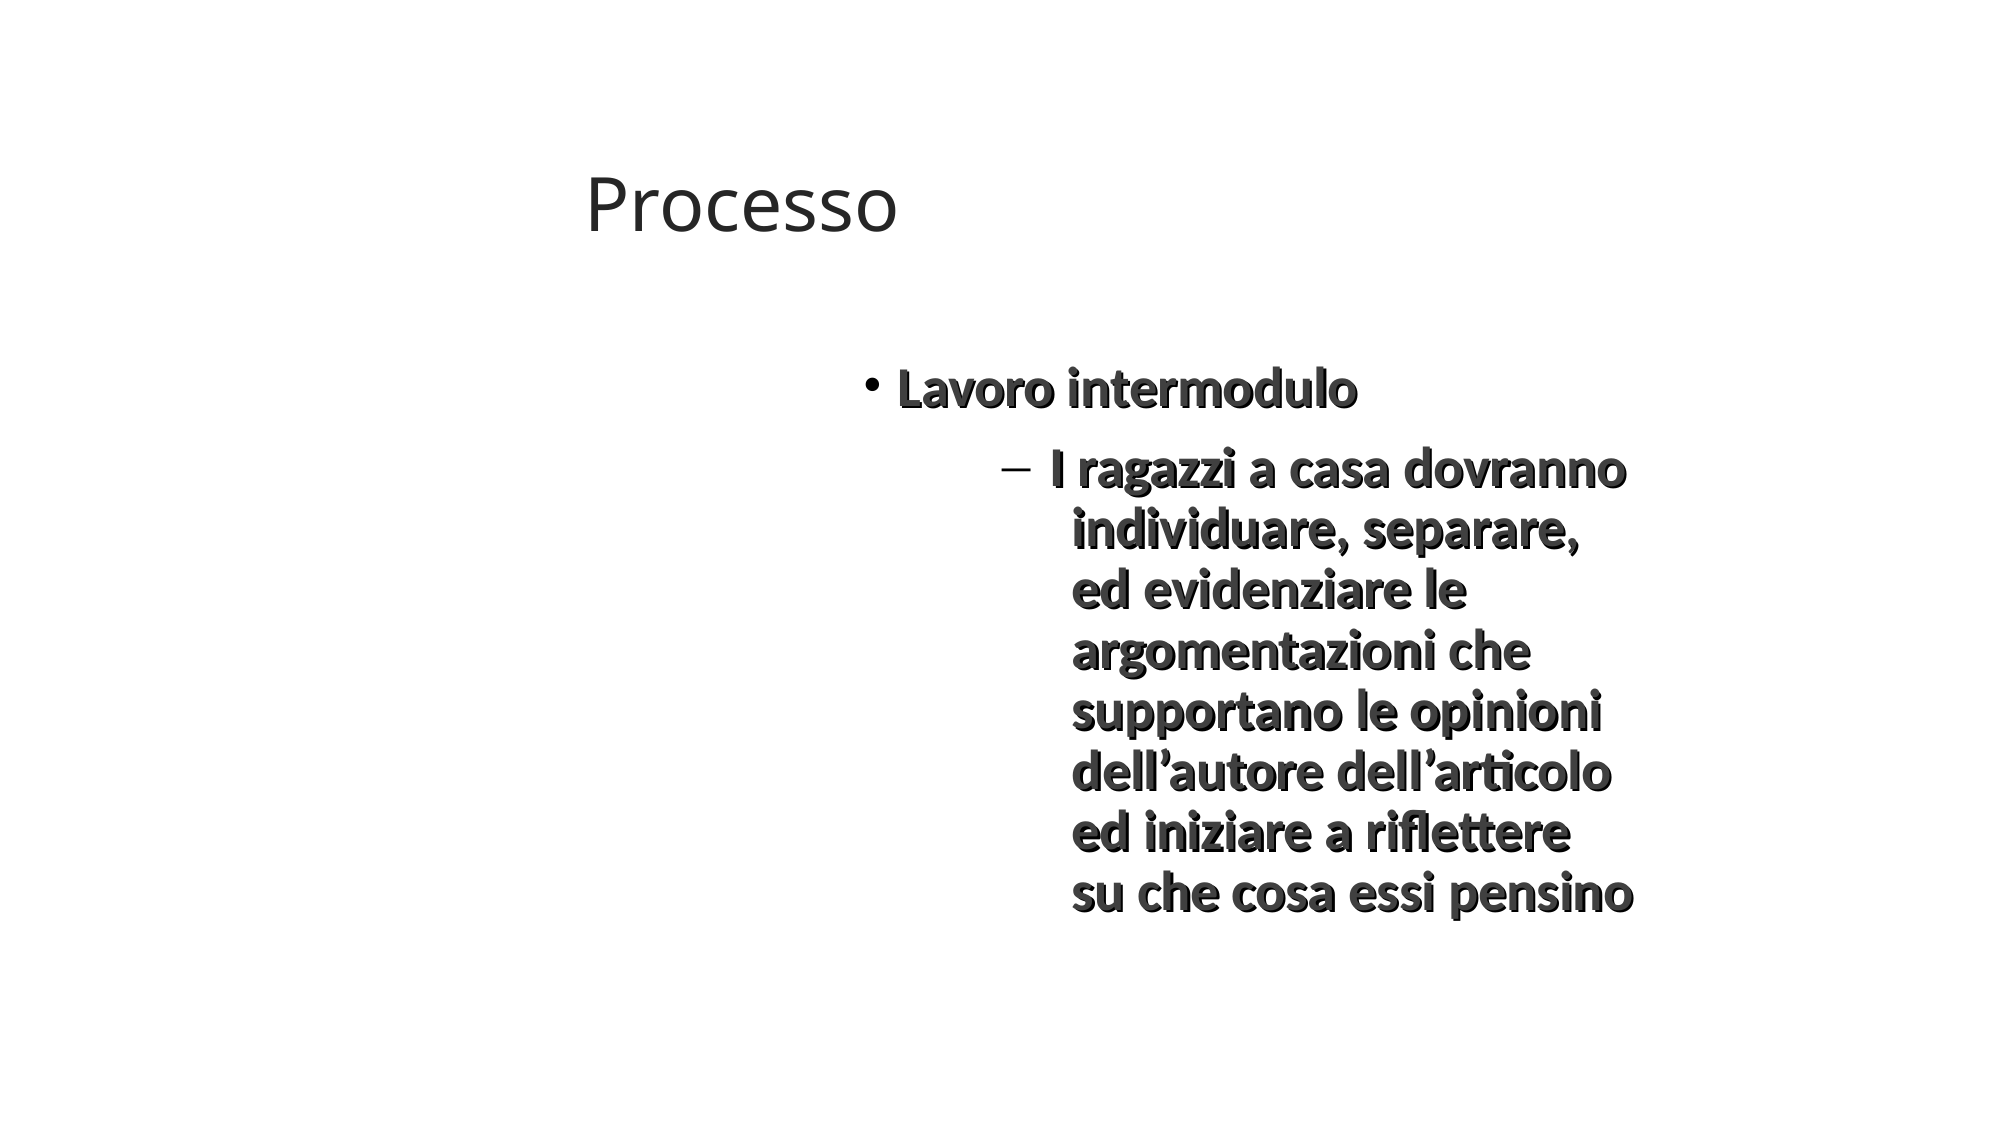

# Processo
Lavoro intermodulo
 I ragazzi a casa dovranno individuare, separare, ed evidenziare le argomentazioni che supportano le opinioni dell’autore dell’articolo ed iniziare a riflettere su che cosa essi pensino